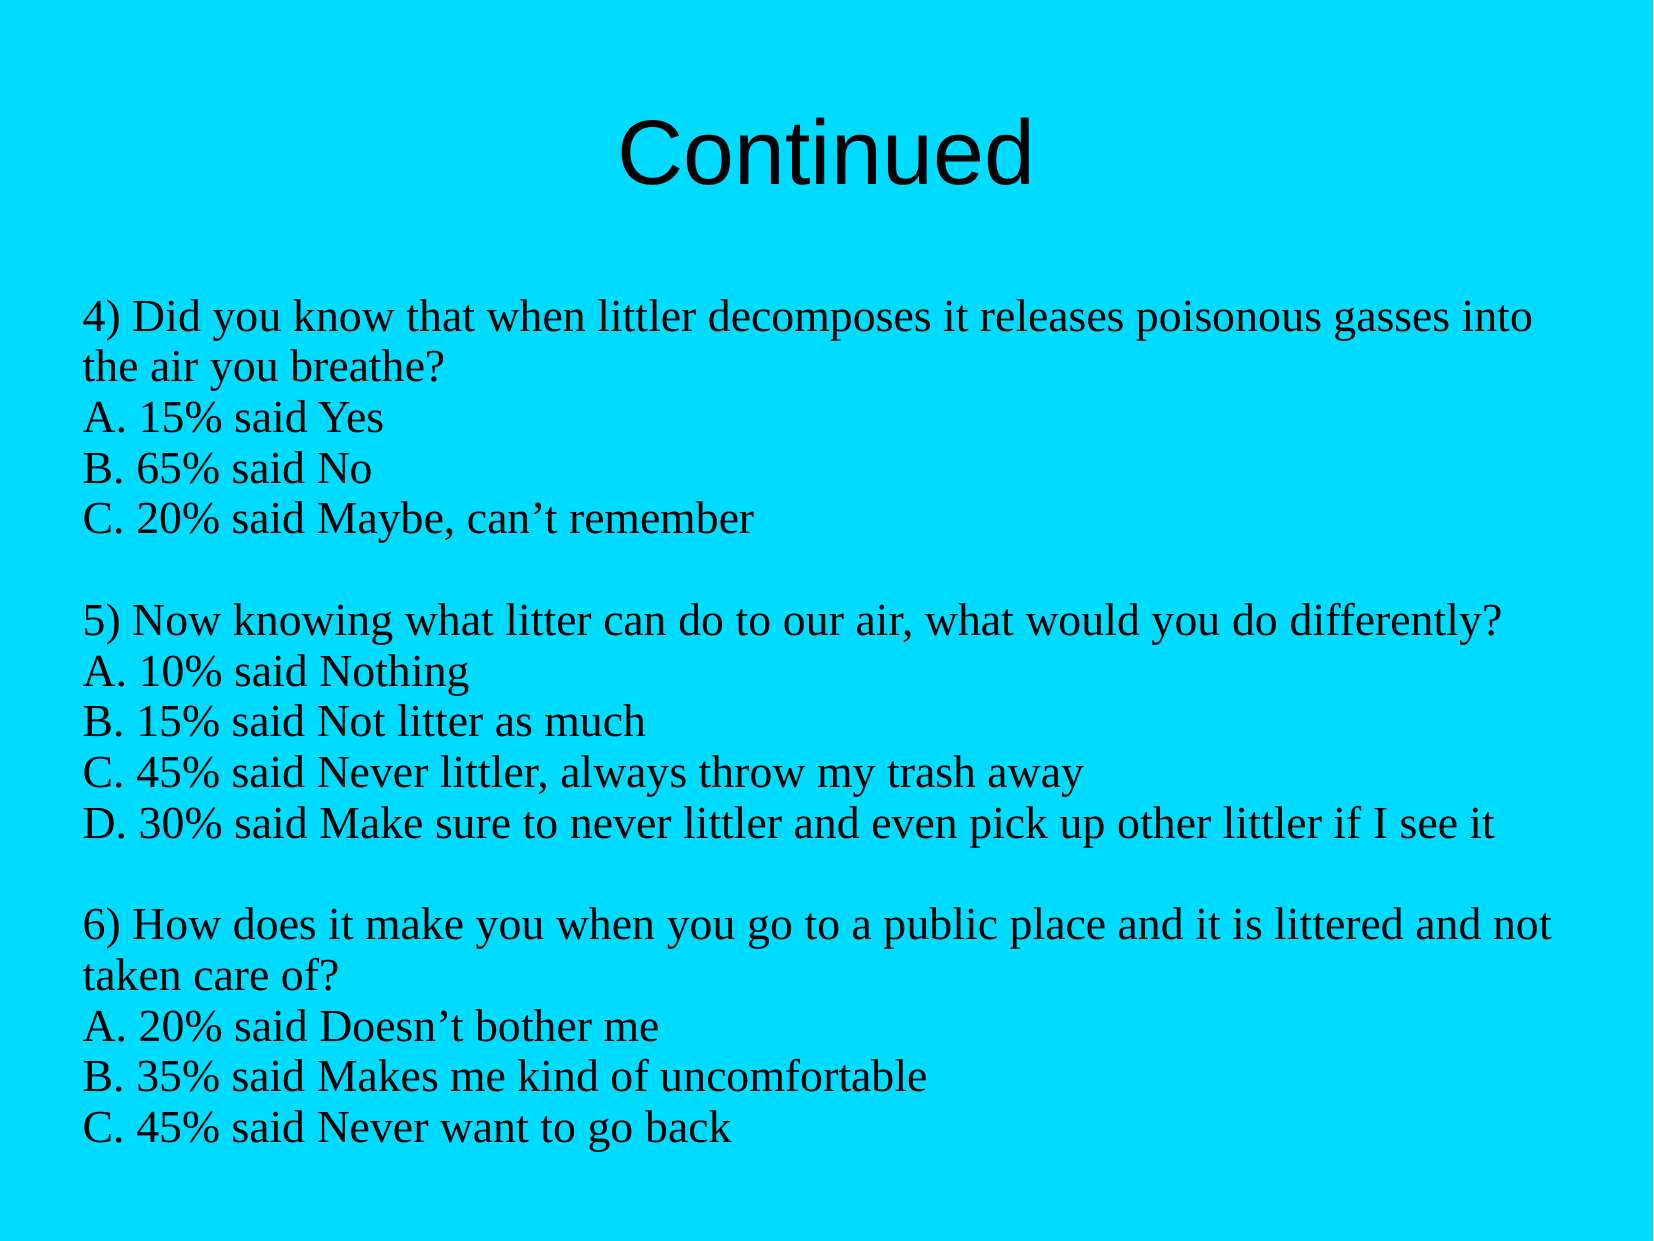

# Continued
4) Did you know that when littler decomposes it releases poisonous gasses into the air you breathe?
A. 15% said Yes
B. 65% said No
C. 20% said Maybe, can’t remember
5) Now knowing what litter can do to our air, what would you do differently?
A. 10% said Nothing
B. 15% said Not litter as much
C. 45% said Never littler, always throw my trash away
D. 30% said Make sure to never littler and even pick up other littler if I see it
6) How does it make you when you go to a public place and it is littered and not taken care of?
A. 20% said Doesn’t bother me
B. 35% said Makes me kind of uncomfortable
C. 45% said Never want to go back